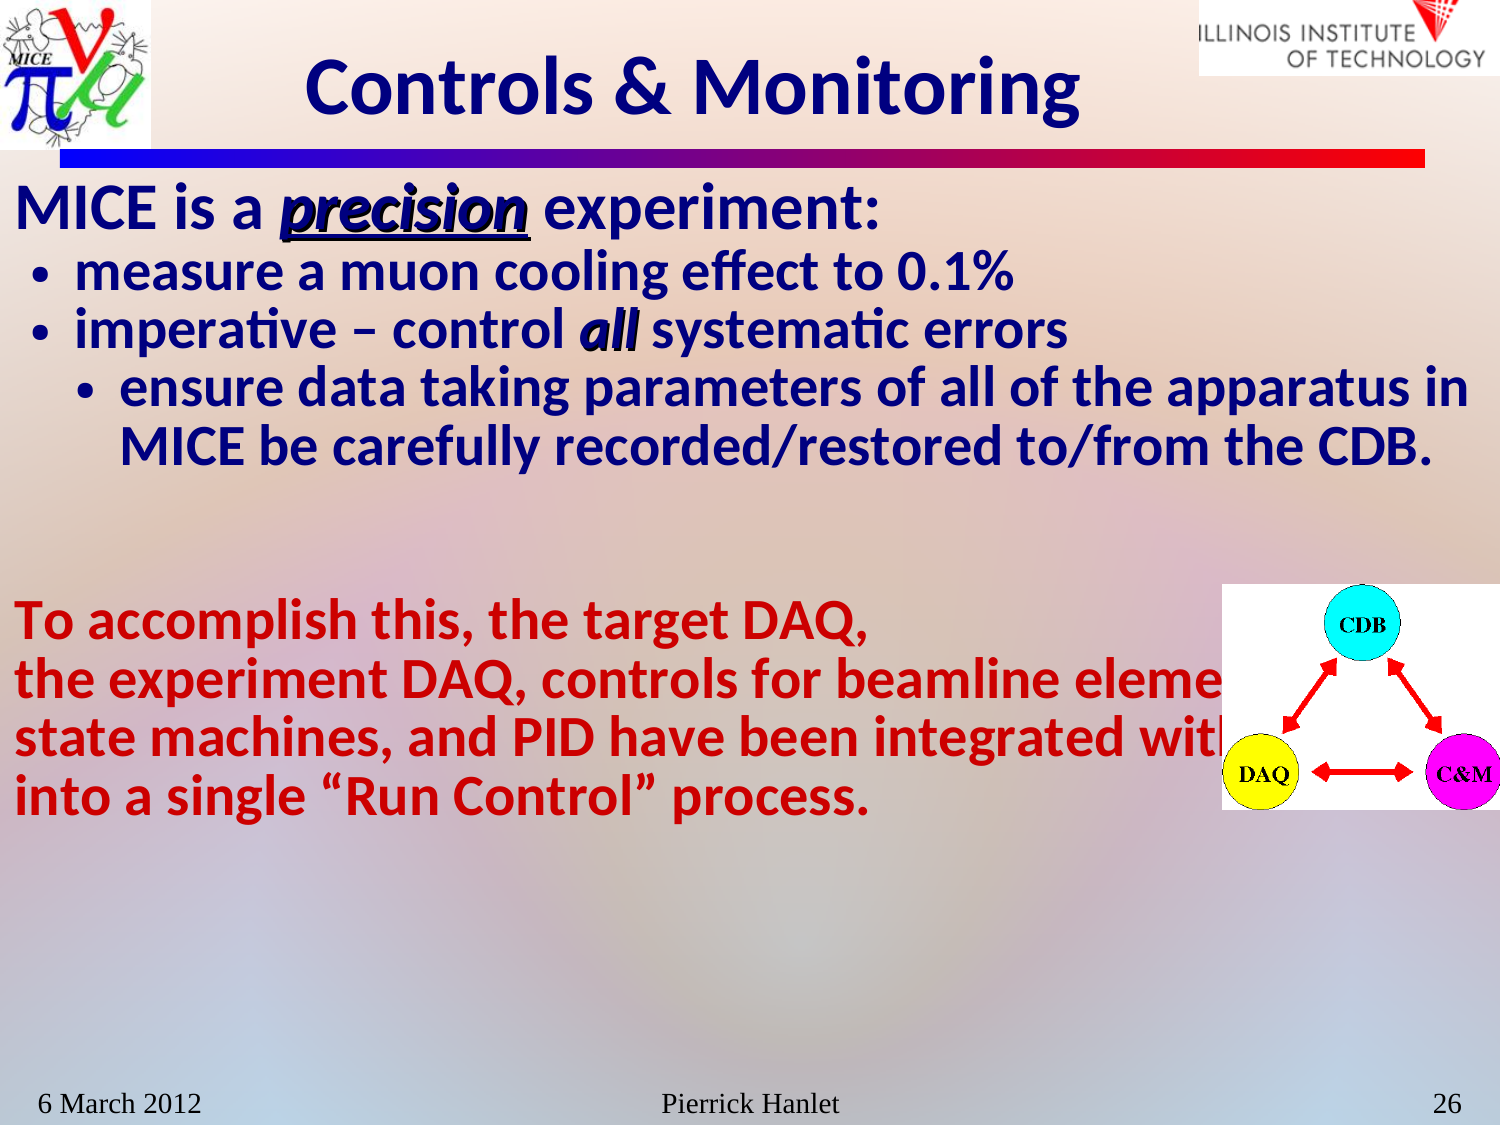

# Controls & Monitoring
MICE is a precision experiment:
measure a muon cooling effect to 0.1%
imperative – control all systematic errors
ensure data taking parameters of all of the apparatus in MICE be carefully recorded/restored to/from the CDB.
To accomplish this, the target DAQ,
the experiment DAQ, controls for beamline elements, MICE state machines, and PID have been integrated with the CDB into a single “Run Control” process.
26